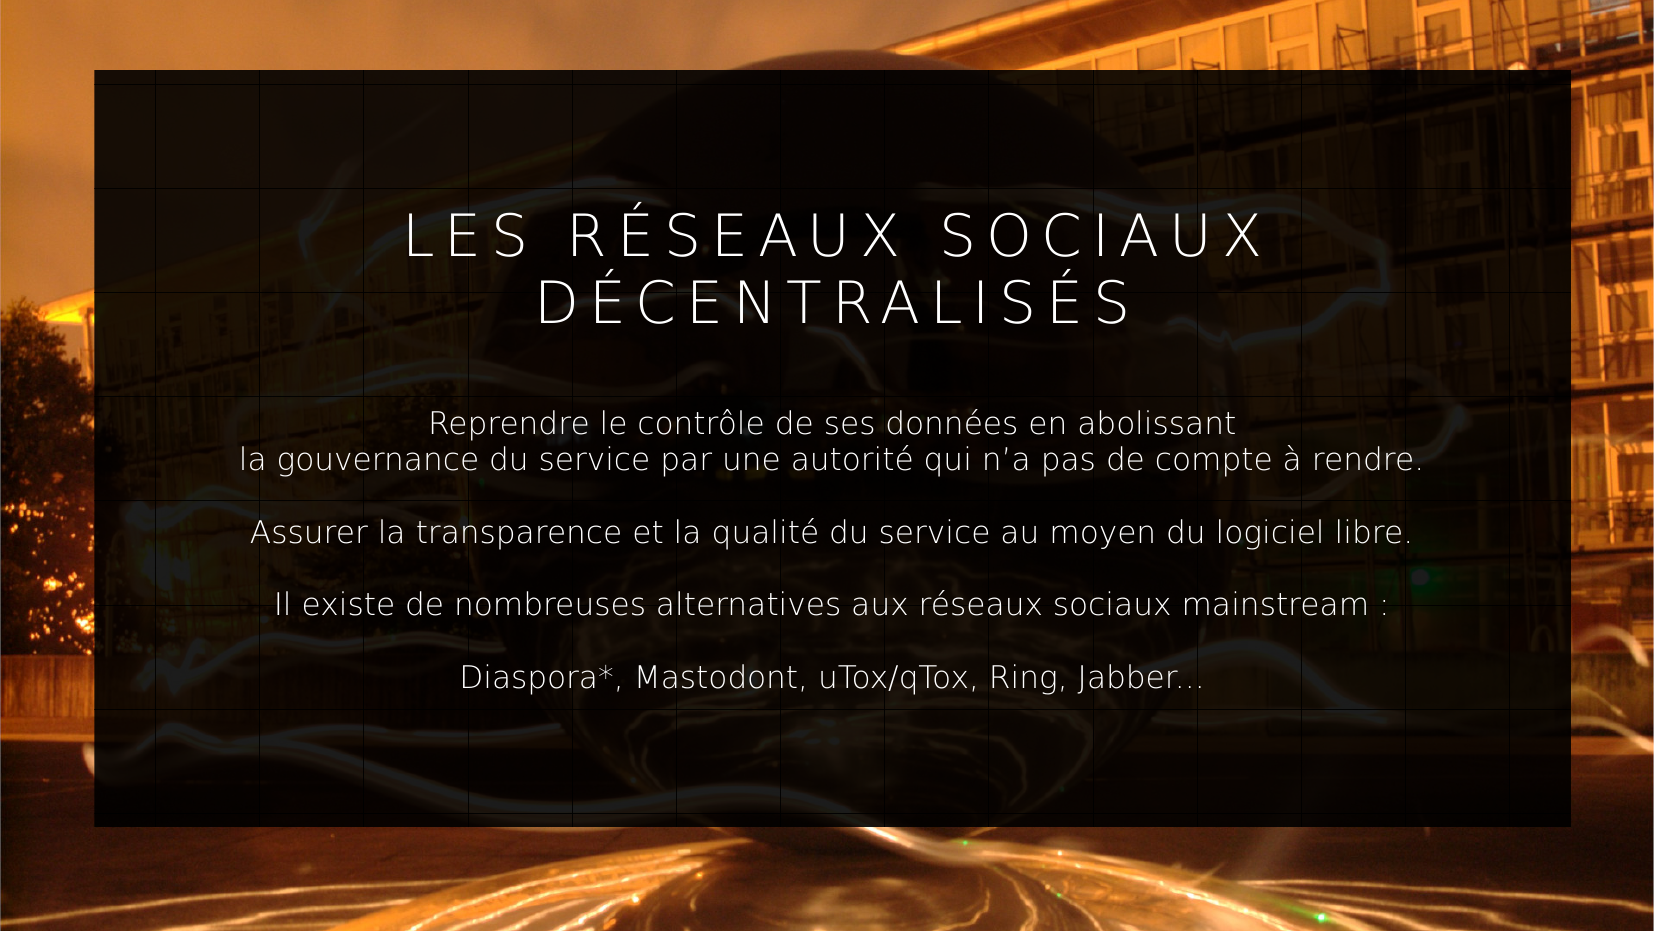

LES RÉSEAUX SOCIAUX
DÉCENTRALISÉS
Reprendre le contrôle de ses données en abolissant
la gouvernance du service par une autorité qui n’a pas de compte à rendre.
Assurer la transparence et la qualité du service au moyen du logiciel libre.
Il existe de nombreuses alternatives aux réseaux sociaux mainstream :
Diaspora*, Mastodont, uTox/qTox, Ring, Jabber...
8